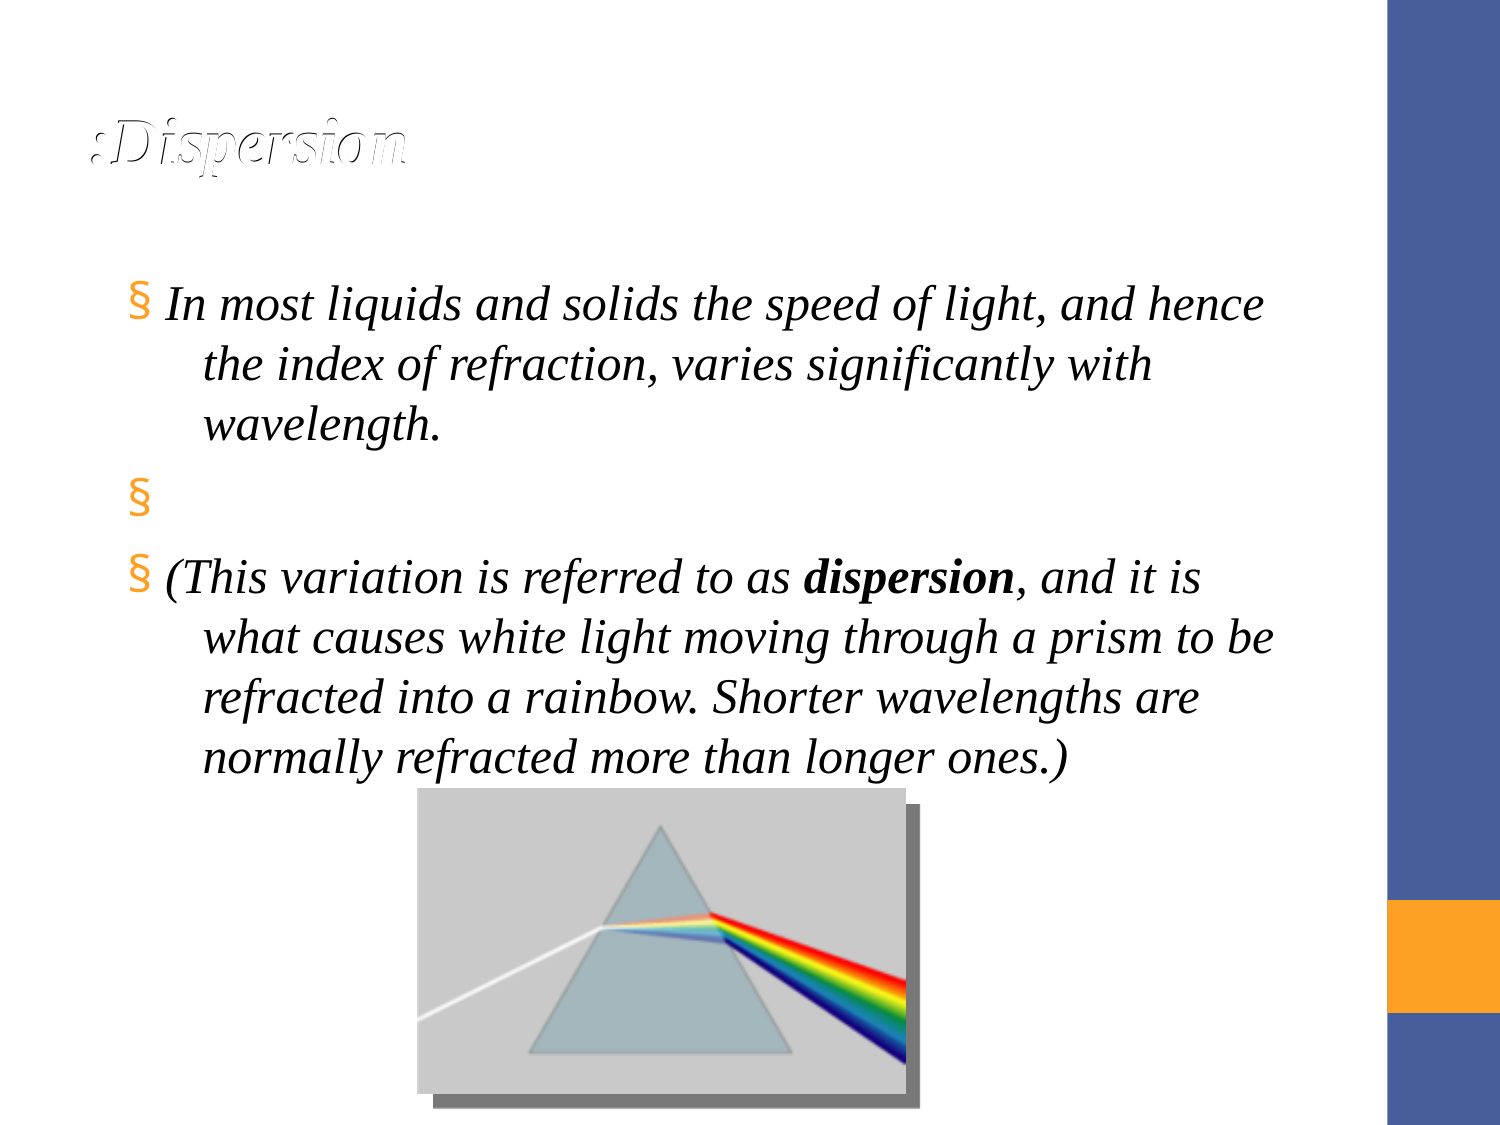

# Dispersion:
In most liquids and solids the speed of light, and hence the index of refraction, varies significantly with wavelength.
(This variation is referred to as dispersion, and it is what causes white light moving through a prism to be refracted into a rainbow. Shorter wavelengths are normally refracted more than longer ones.)